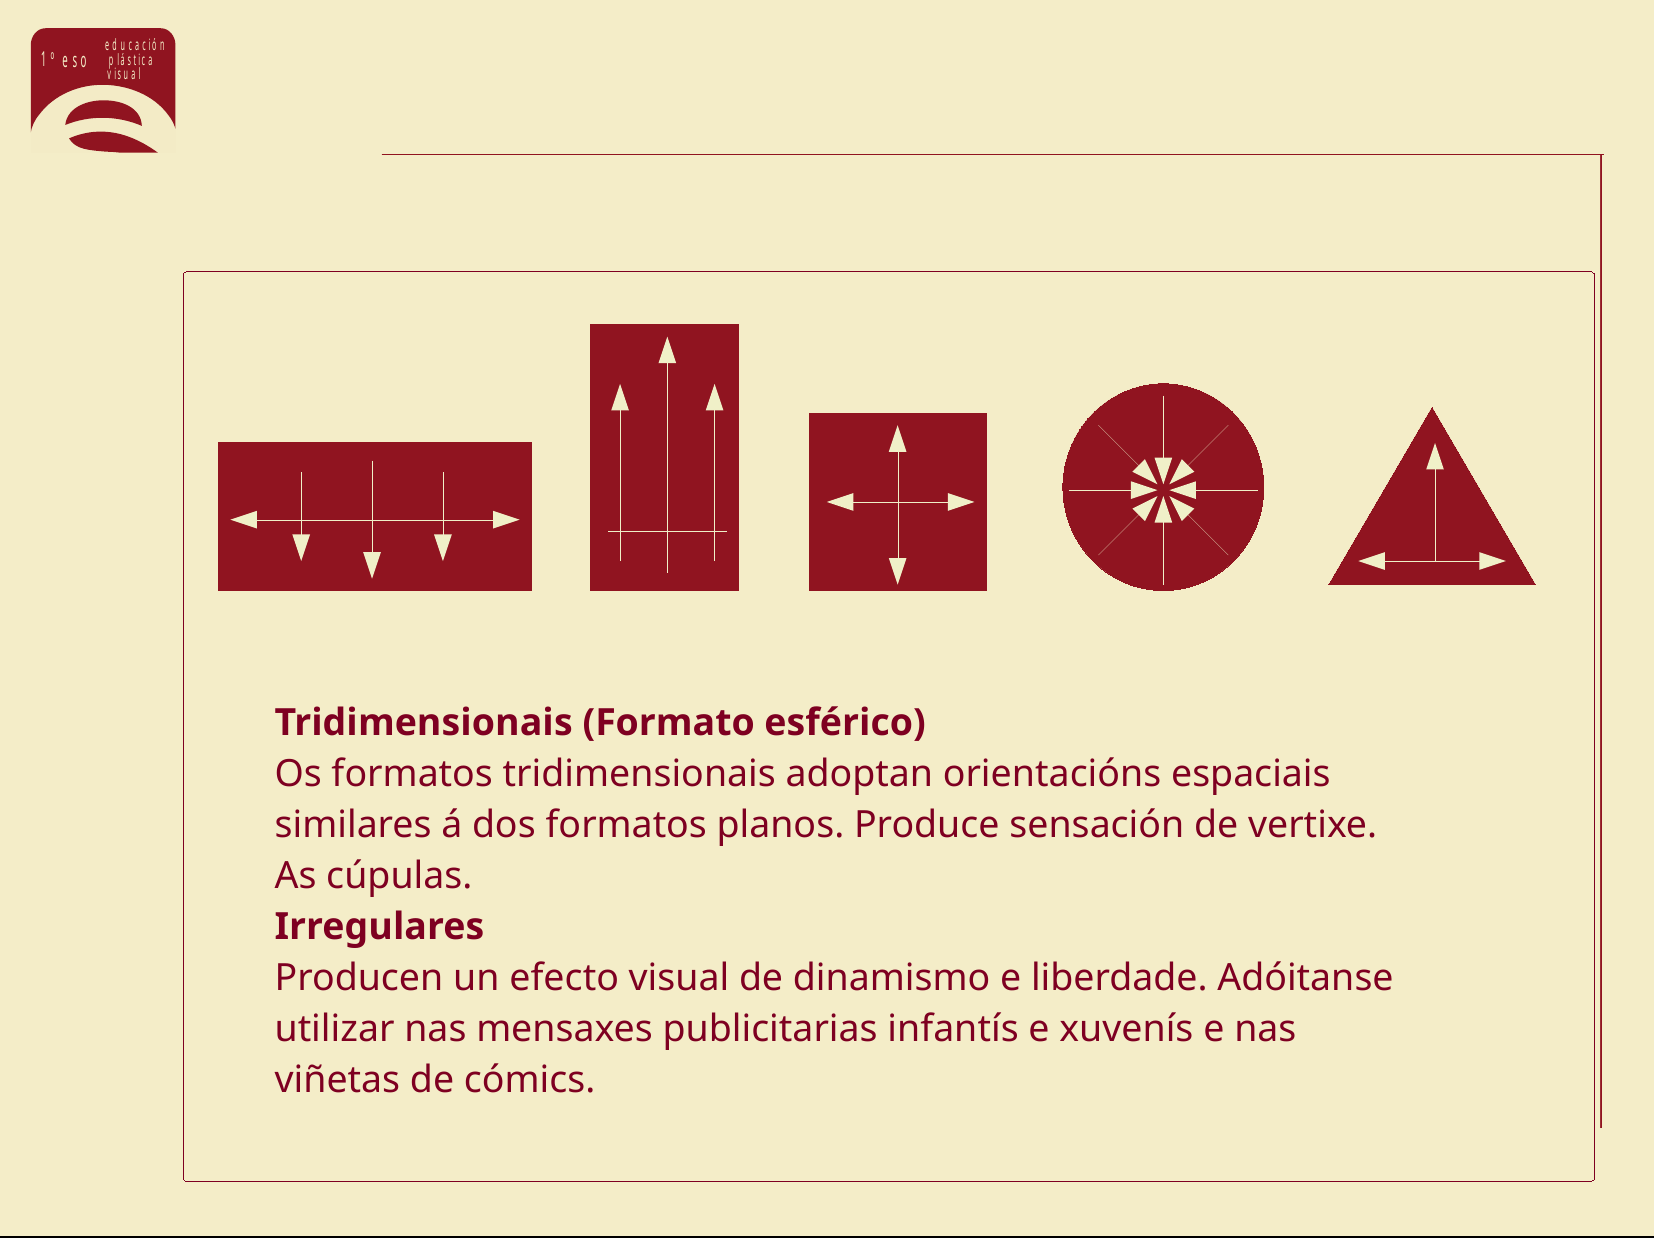

#
	Tridimensionais (Formato esférico)
	Os formatos tridimensionais adoptan orientacións espaciais
	similares á dos formatos planos. Produce sensación de vertixe.
	As cúpulas.
	Irregulares
	Producen un efecto visual de dinamismo e liberdade. Adóitanse
	utilizar nas mensaxes publicitarias infantís e xuvenís e nas
	viñetas de cómics.